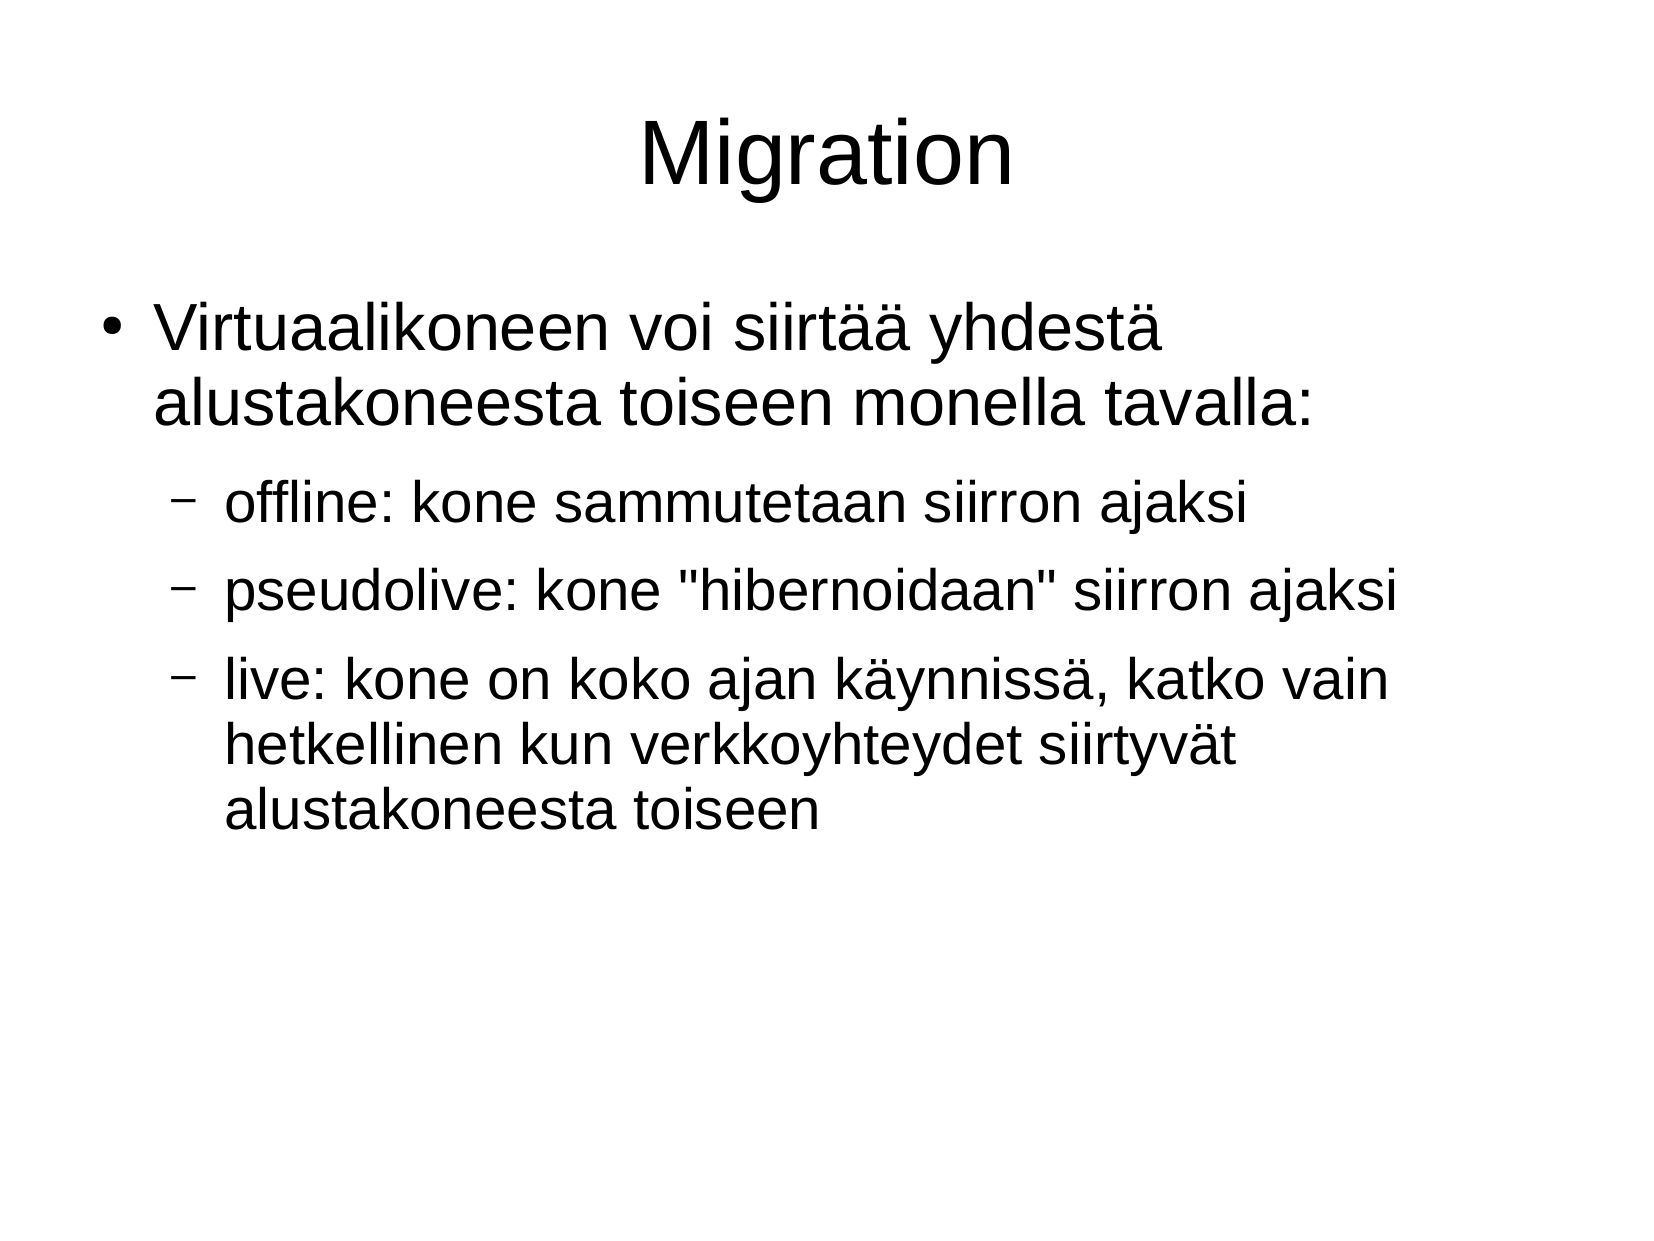

# Migration
Virtuaalikoneen voi siirtää yhdestä alustakoneesta toiseen monella tavalla:
offline: kone sammutetaan siirron ajaksi
pseudolive: kone "hibernoidaan" siirron ajaksi
live: kone on koko ajan käynnissä, katko vain hetkellinen kun verkkoyhteydet siirtyvät alustakoneesta toiseen